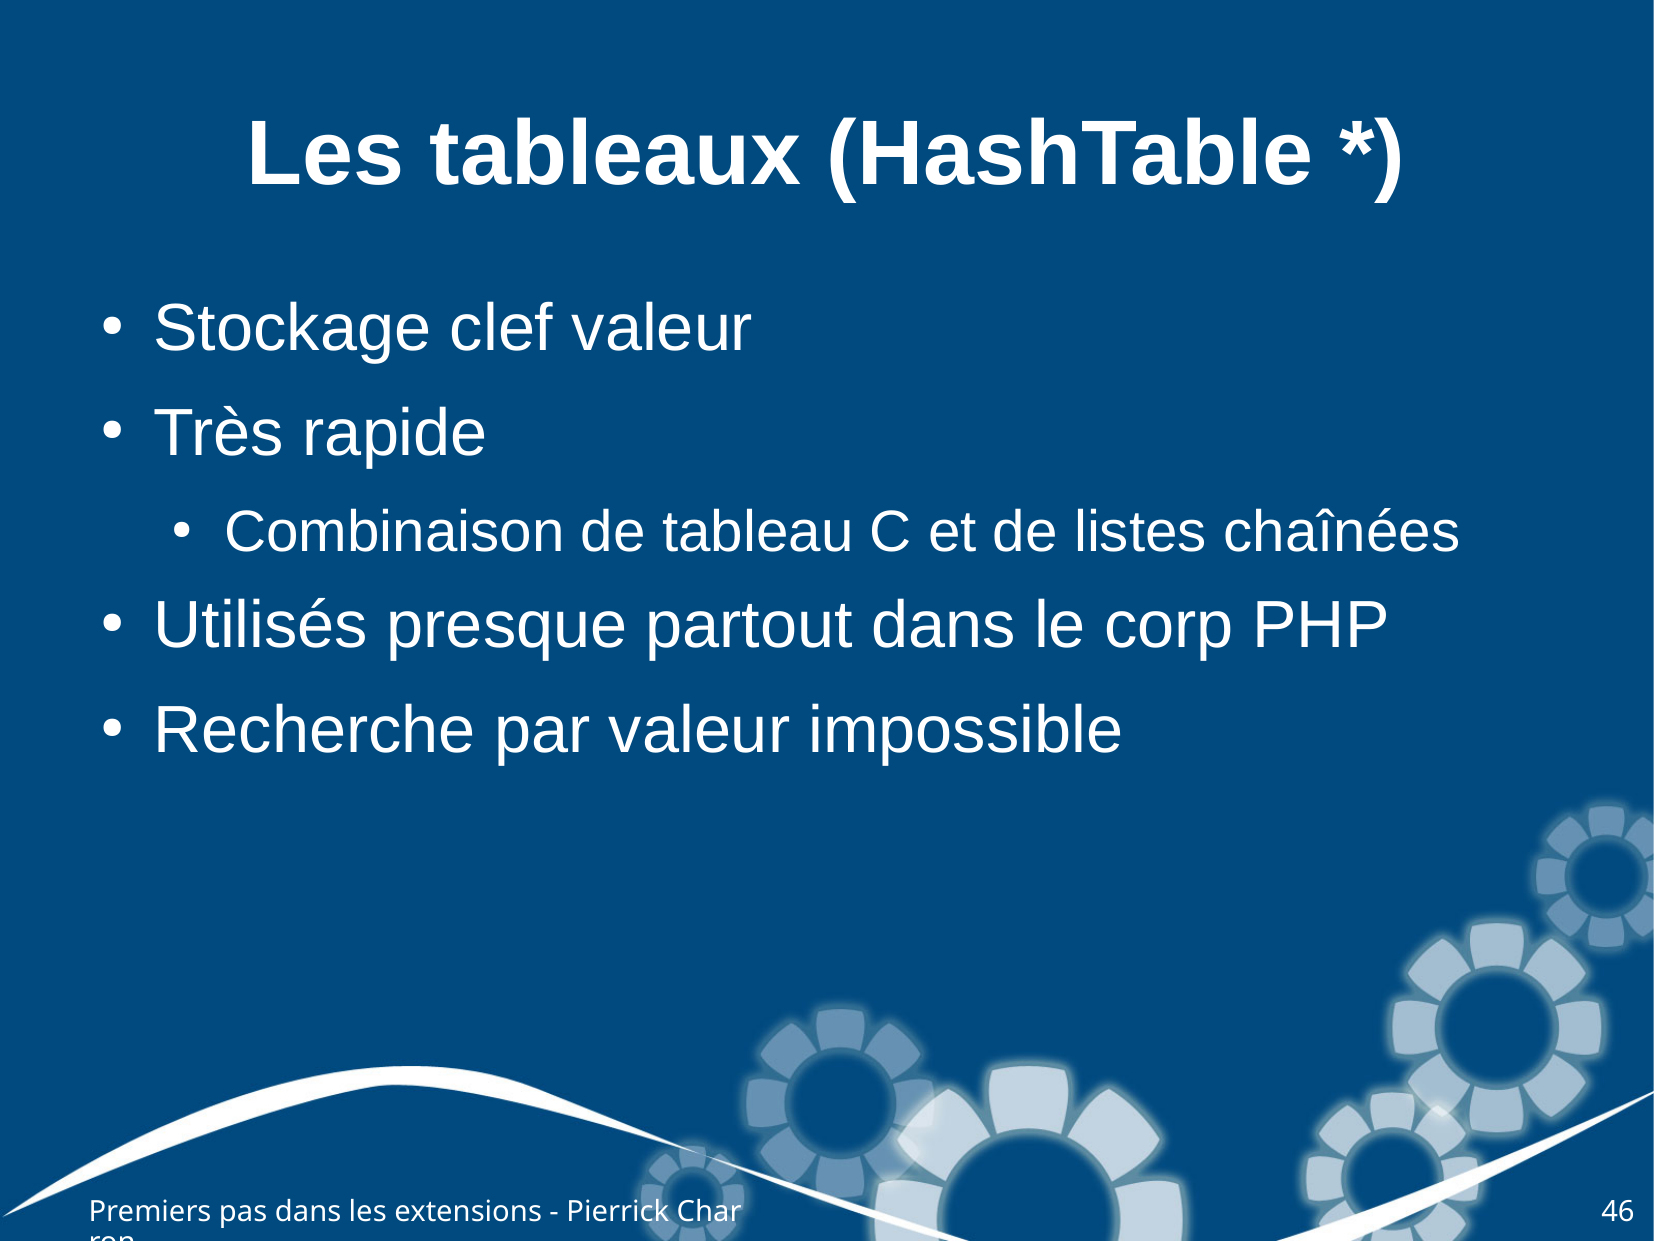

# Les tableaux (HashTable *)
Stockage clef valeur
Très rapide
Combinaison de tableau C et de listes chaînées
Utilisés presque partout dans le corp PHP
Recherche par valeur impossible
Premiers pas dans les extensions - Pierrick Charron
46